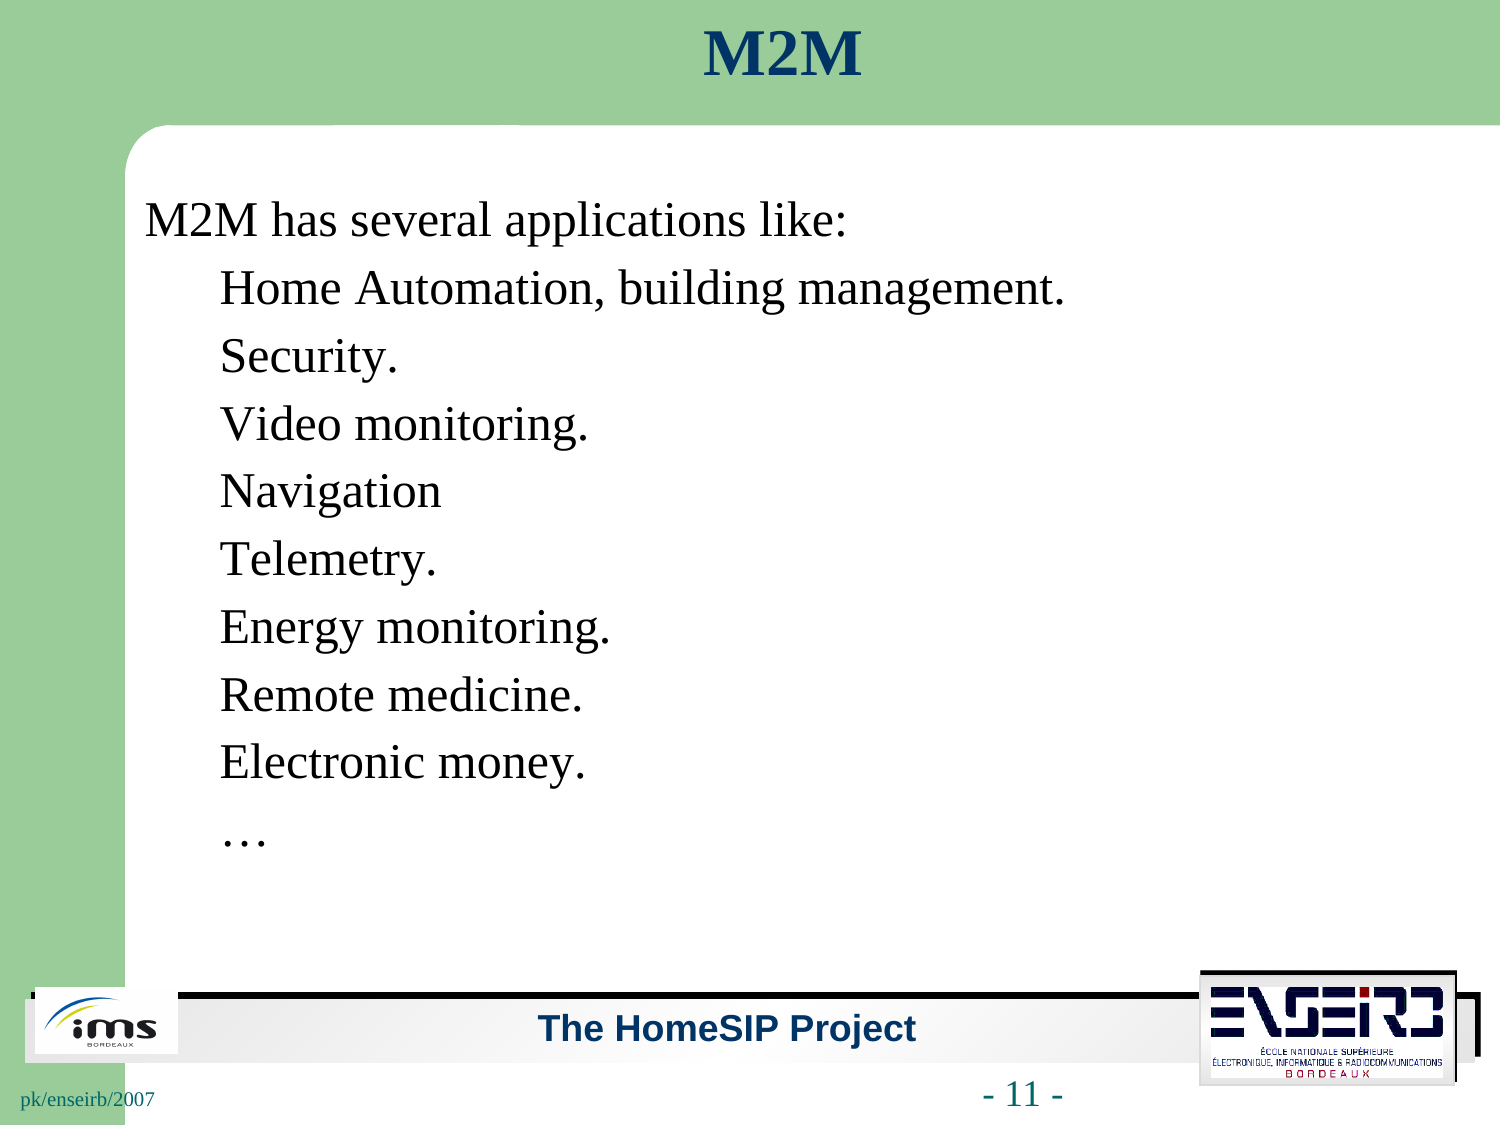

M2M
M2M has several applications like:
Home Automation, building management.
Security.
Video monitoring.
Navigation
Telemetry.
Energy monitoring.
Remote medicine.
Electronic money.
…